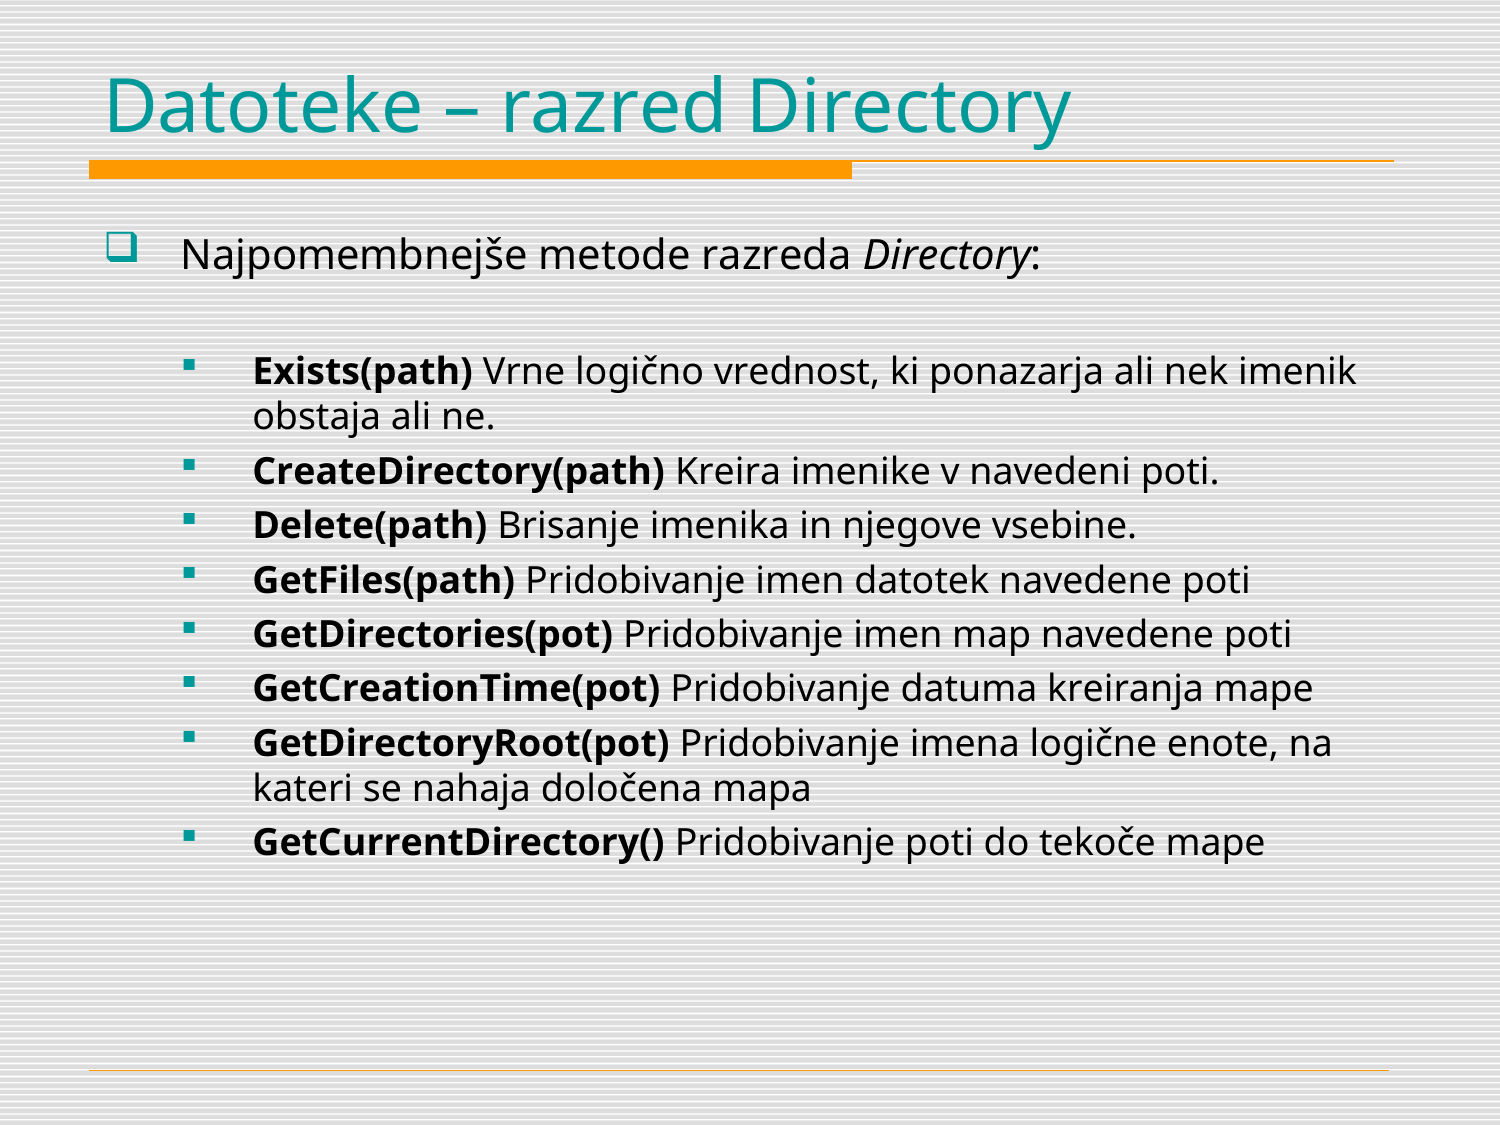

# Datoteke – razred Directory
Najpomembnejše metode razreda Directory:
Exists(path) Vrne logično vrednost, ki ponazarja ali nek imenik obstaja ali ne.
CreateDirectory(path) Kreira imenike v navedeni poti.
Delete(path) Brisanje imenika in njegove vsebine.
GetFiles(path) Pridobivanje imen datotek navedene poti
GetDirectories(pot) Pridobivanje imen map navedene poti
GetCreationTime(pot) Pridobivanje datuma kreiranja mape
GetDirectoryRoot(pot) Pridobivanje imena logične enote, na kateri se nahaja določena mapa
GetCurrentDirectory() Pridobivanje poti do tekoče mape